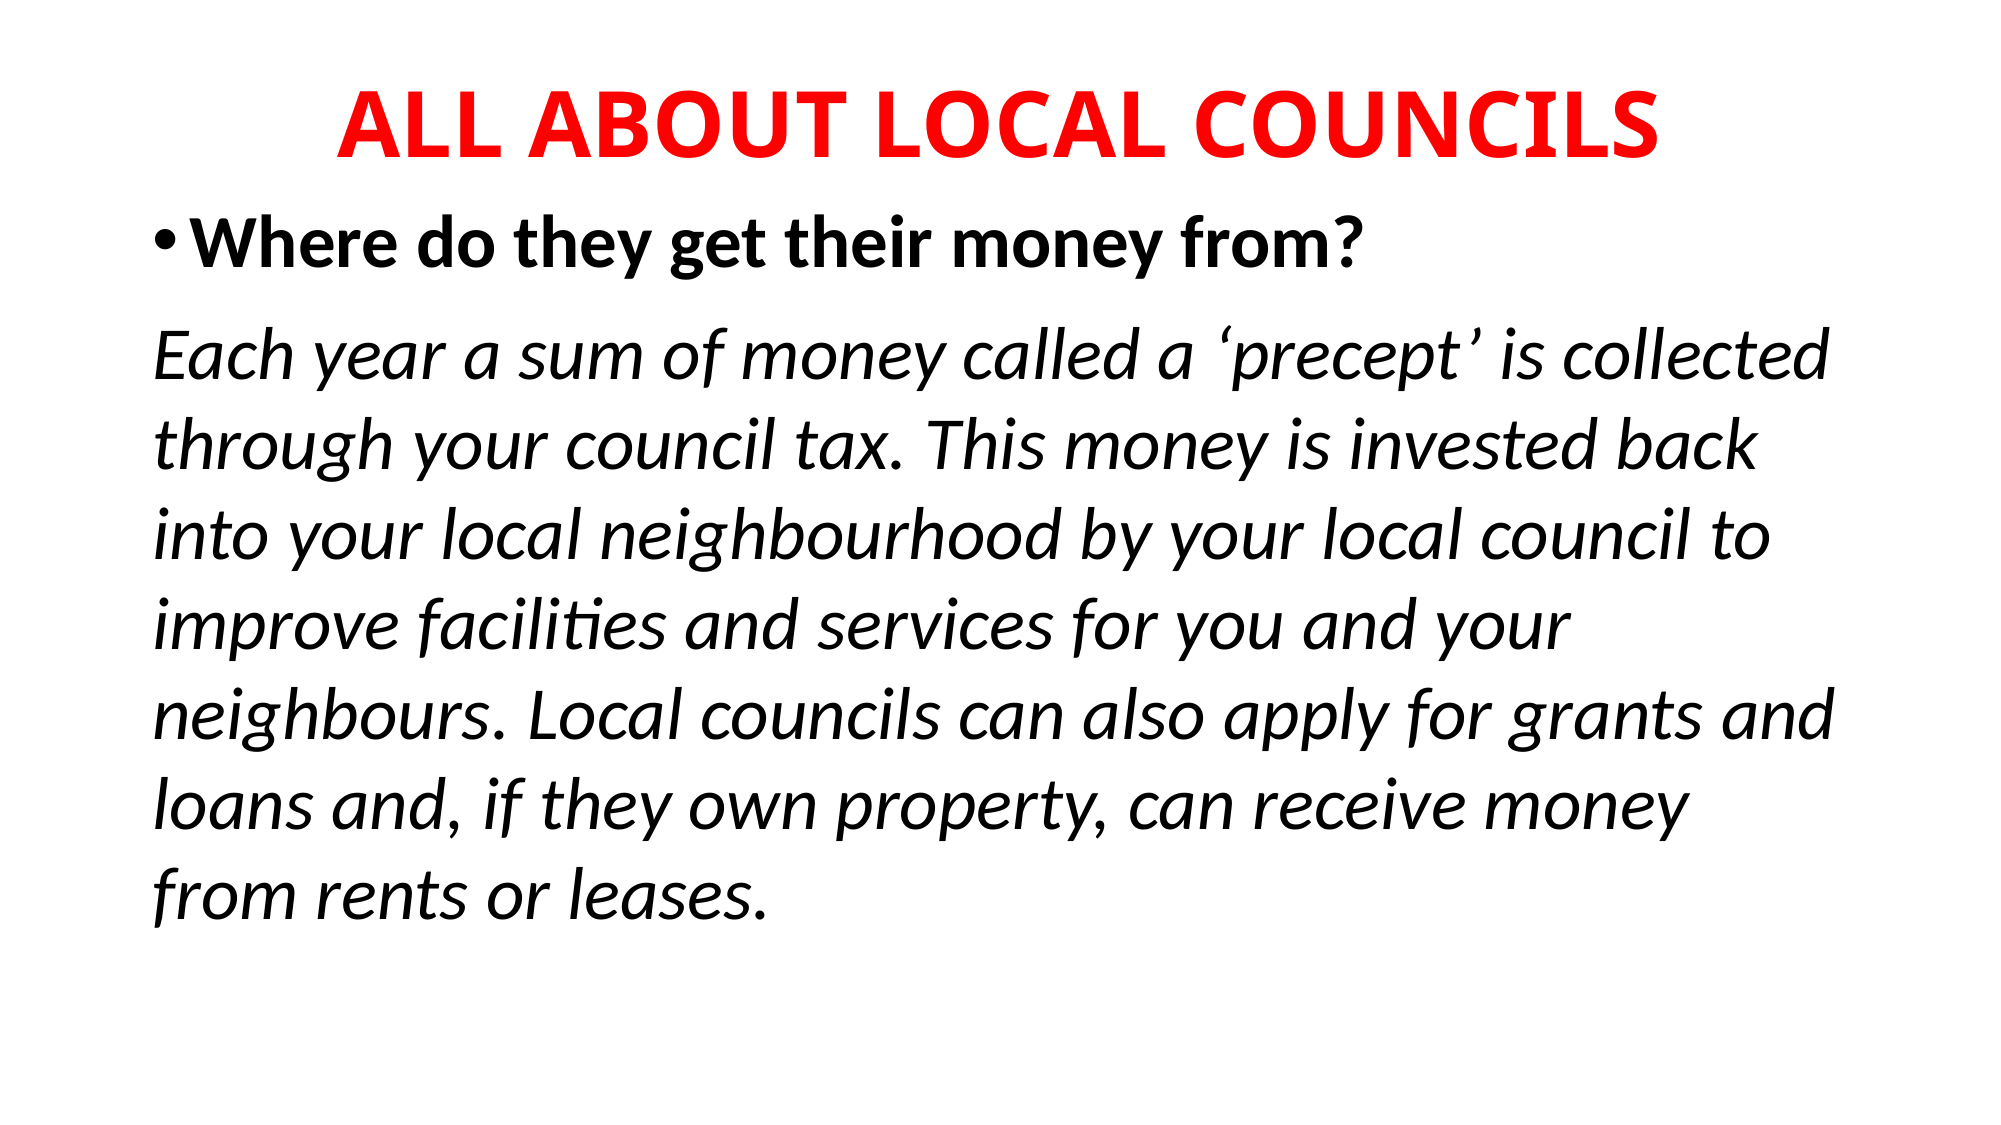

# ALL ABOUT LOCAL COUNCILS
Where do they get their money from?
Each year a sum of money called a ‘precept’ is collected through your council tax. This money is invested back into your local neighbourhood by your local council to improve facilities and services for you and your neighbours. Local councils can also apply for grants and loans and, if they own property, can receive money from rents or leases.